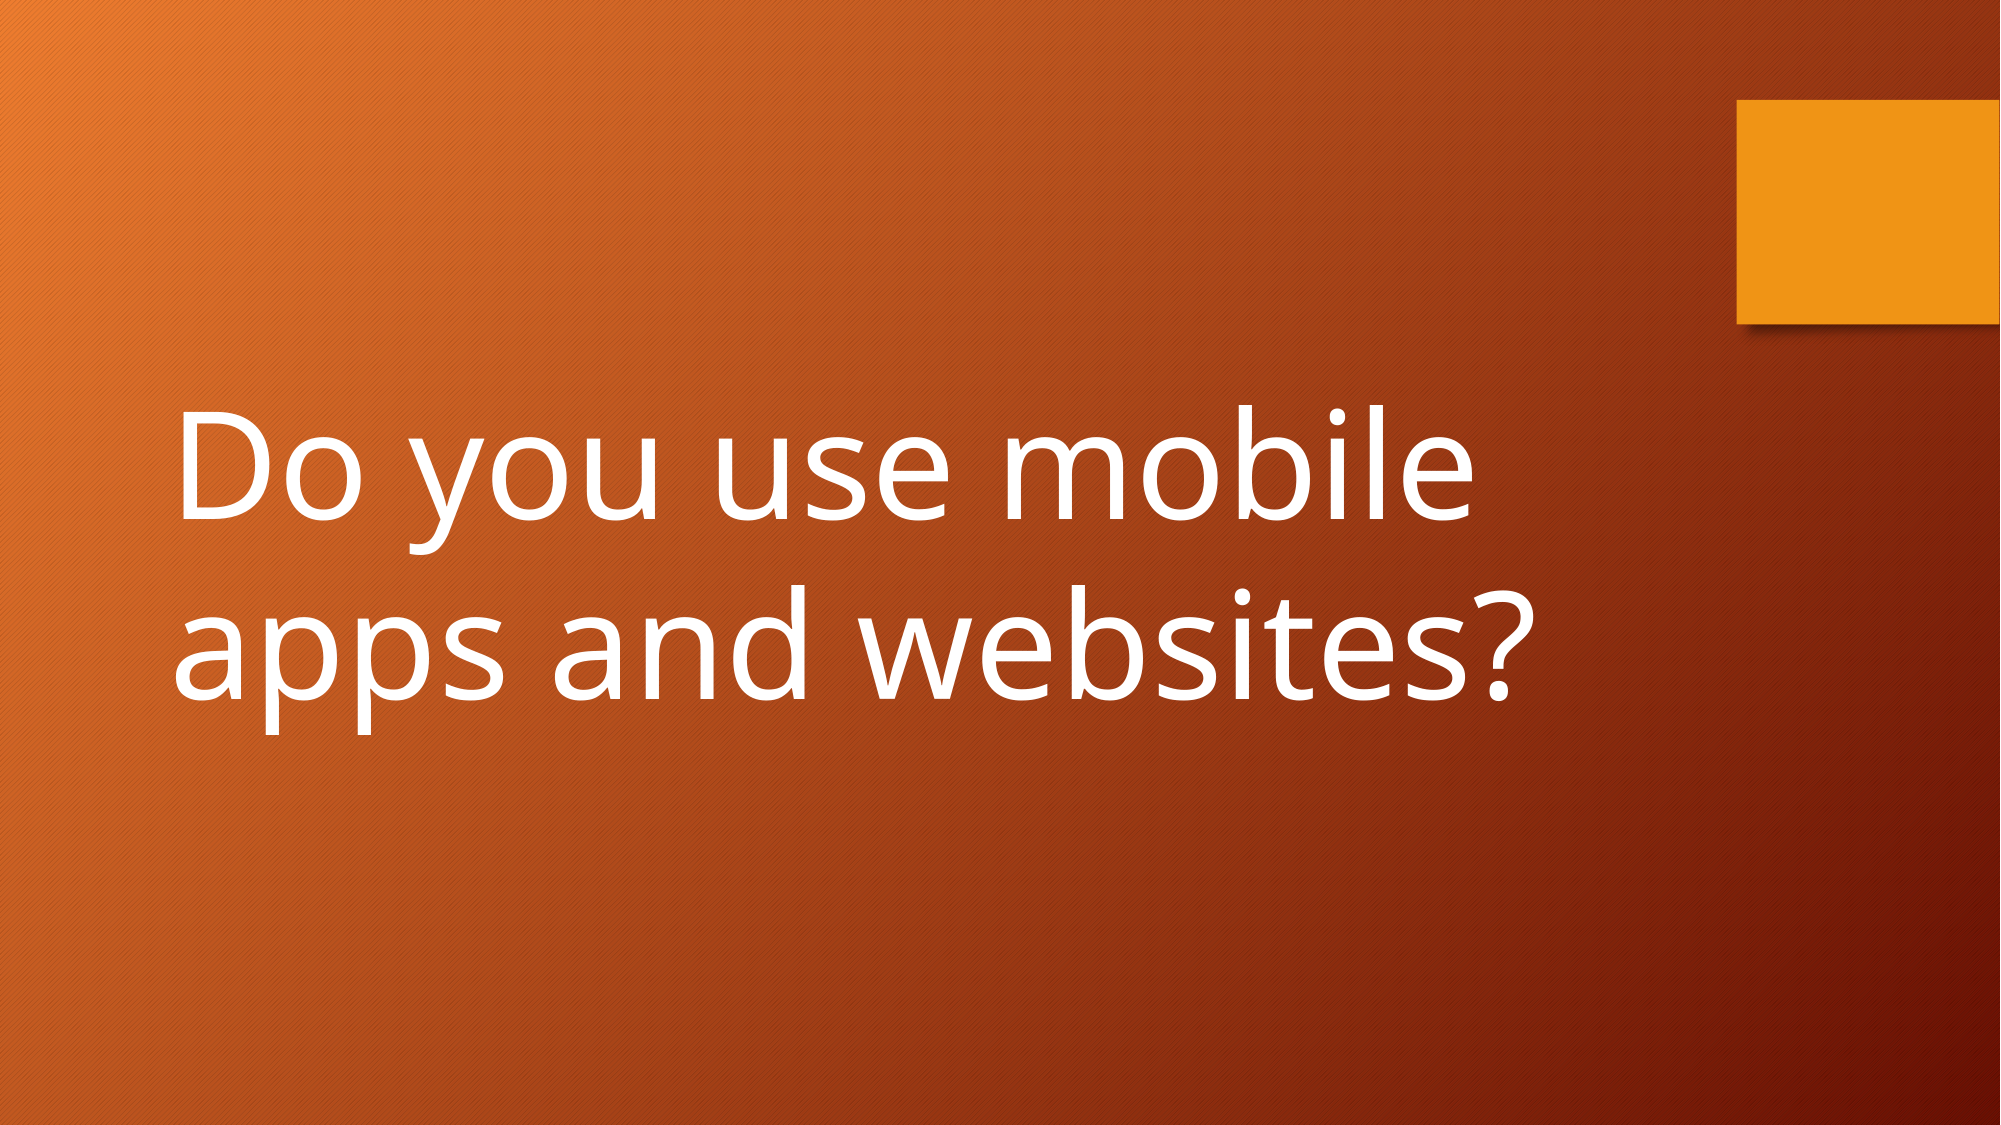

Do you use mobile apps and websites?